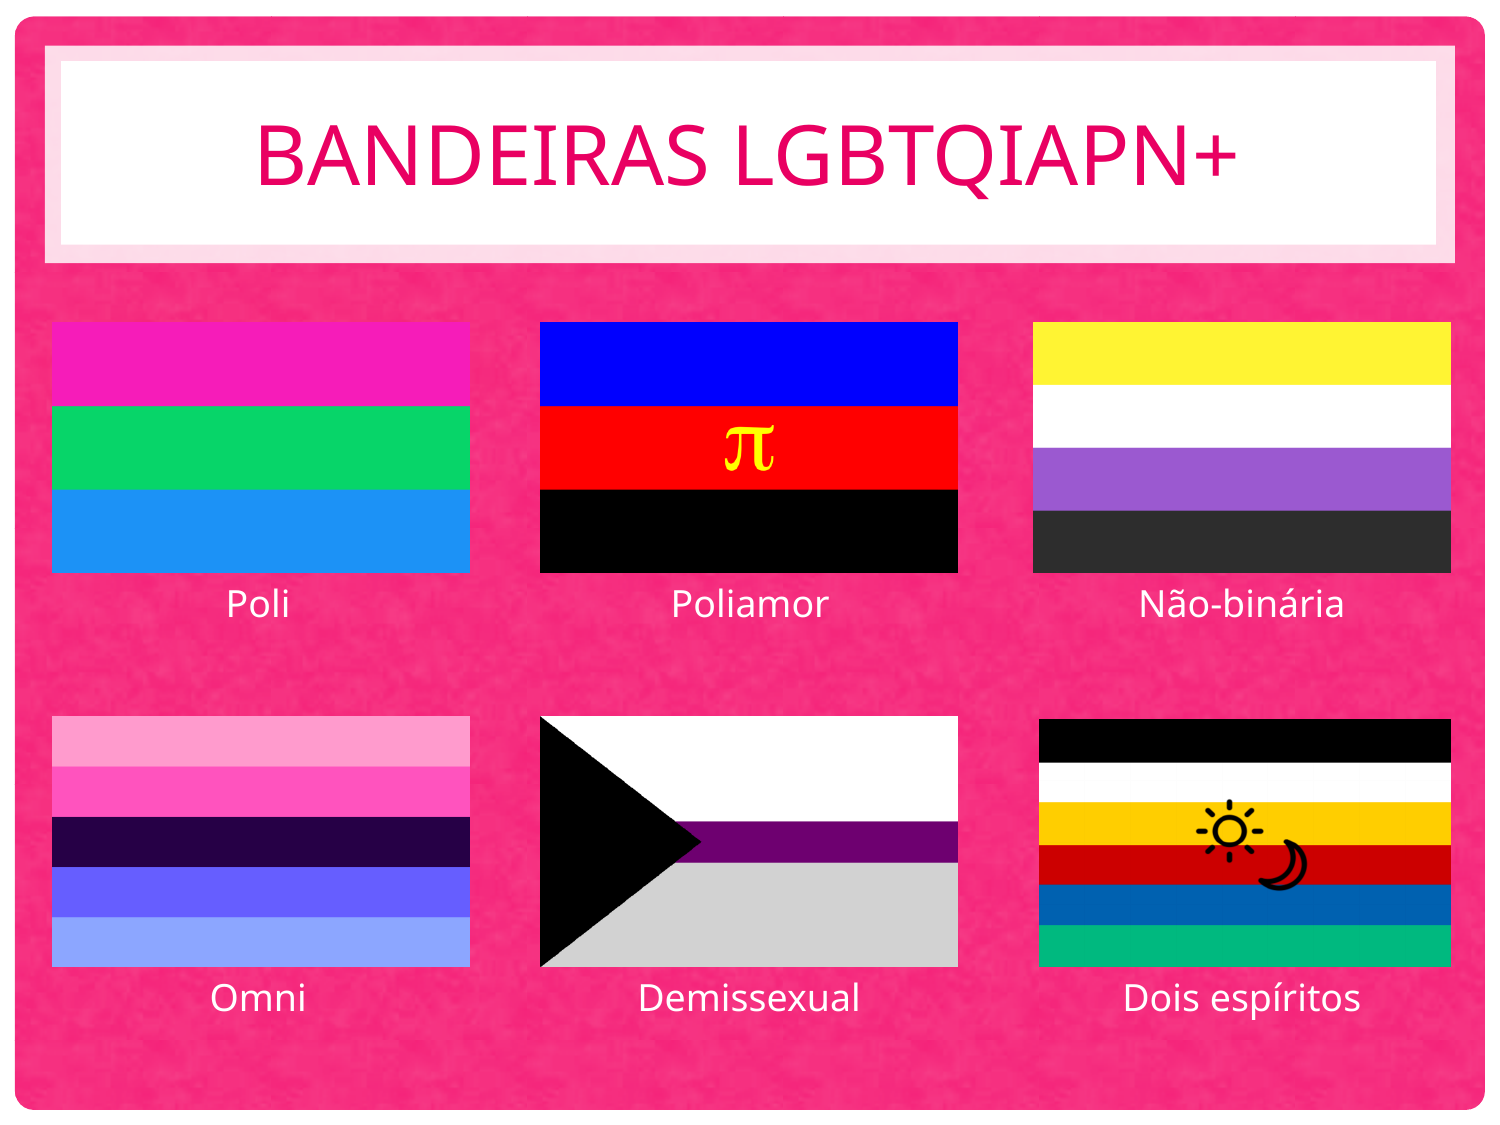

# Bandeiras LGBTQIAPN+
Poli
Poliamor
Não-binária
Omni
Demissexual
Dois espíritos